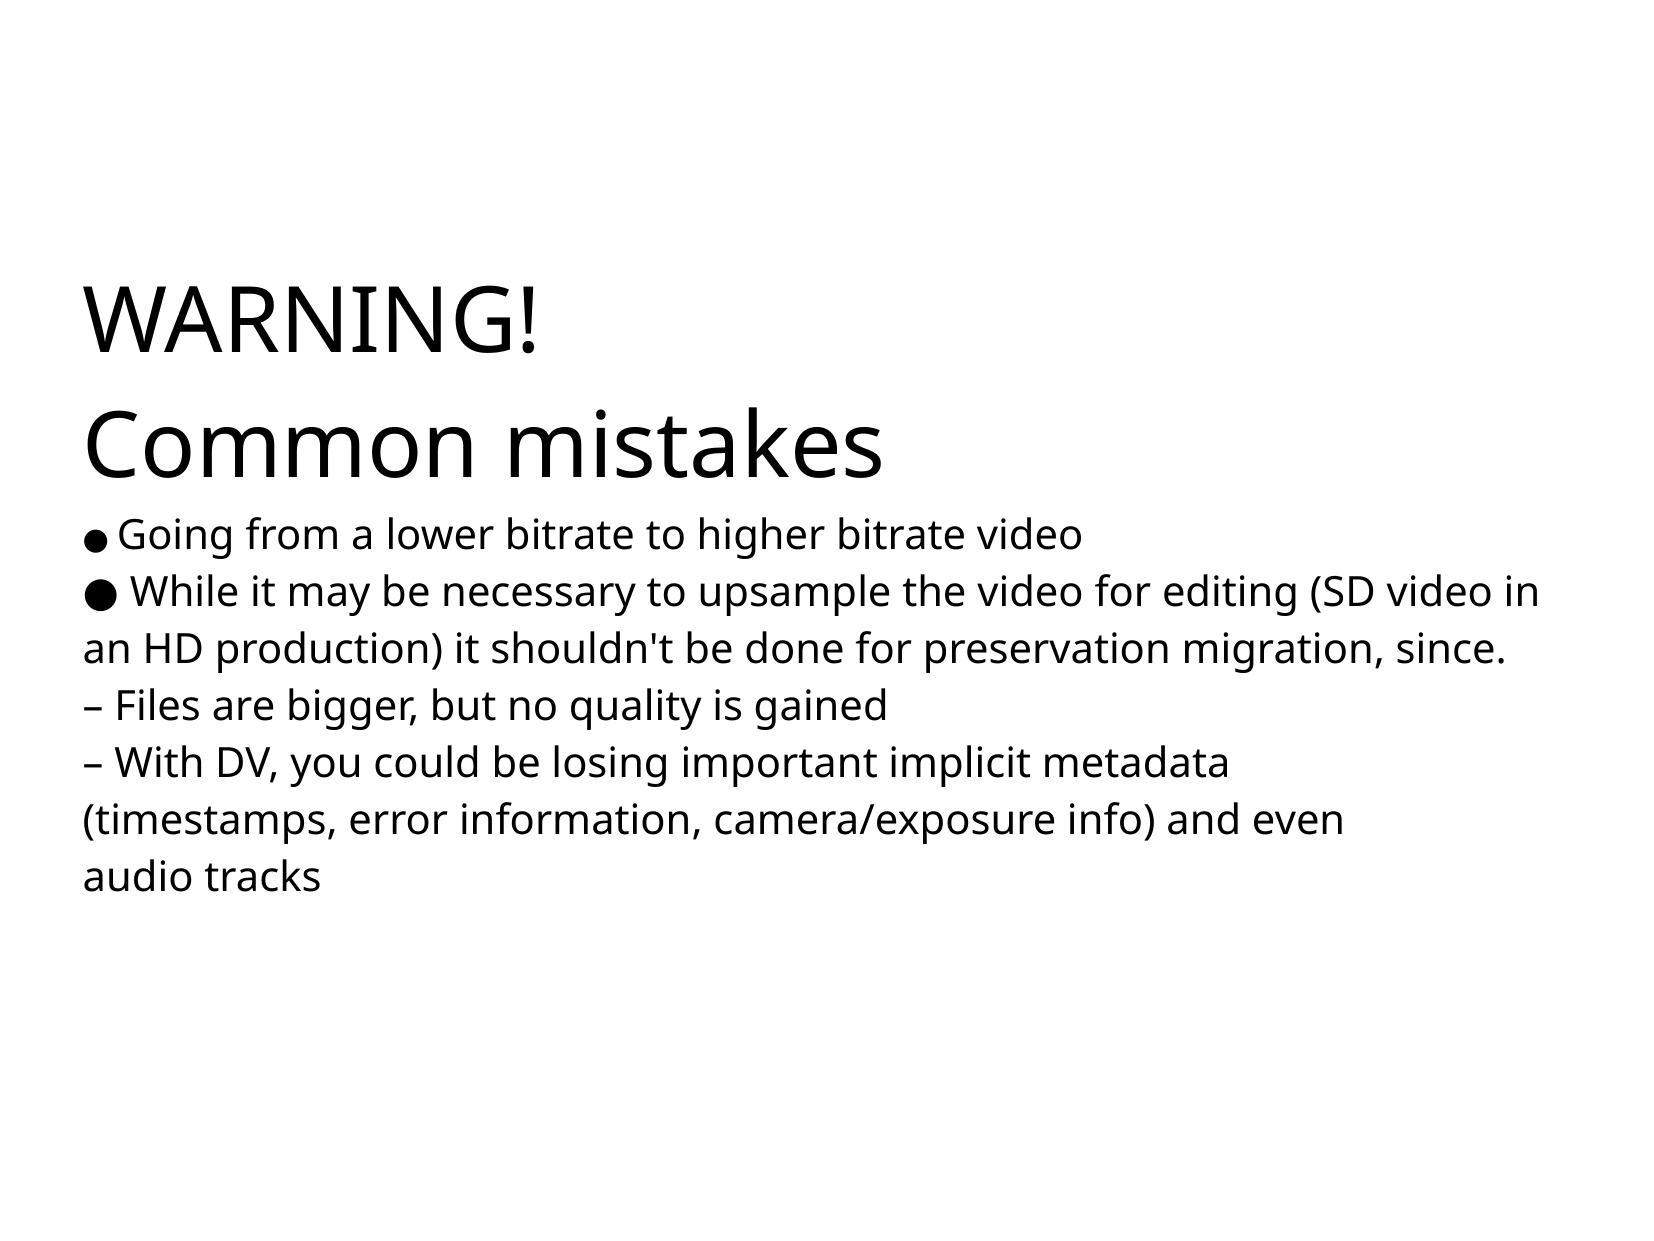

# WARNING!
Common mistakes
● Going from a lower bitrate to higher bitrate video
● While it may be necessary to upsample the video for editing (SD video in an HD production) it shouldn't be done for preservation migration, since.
– Files are bigger, but no quality is gained
– With DV, you could be losing important implicit metadata
(timestamps, error information, camera/exposure info) and even
audio tracks